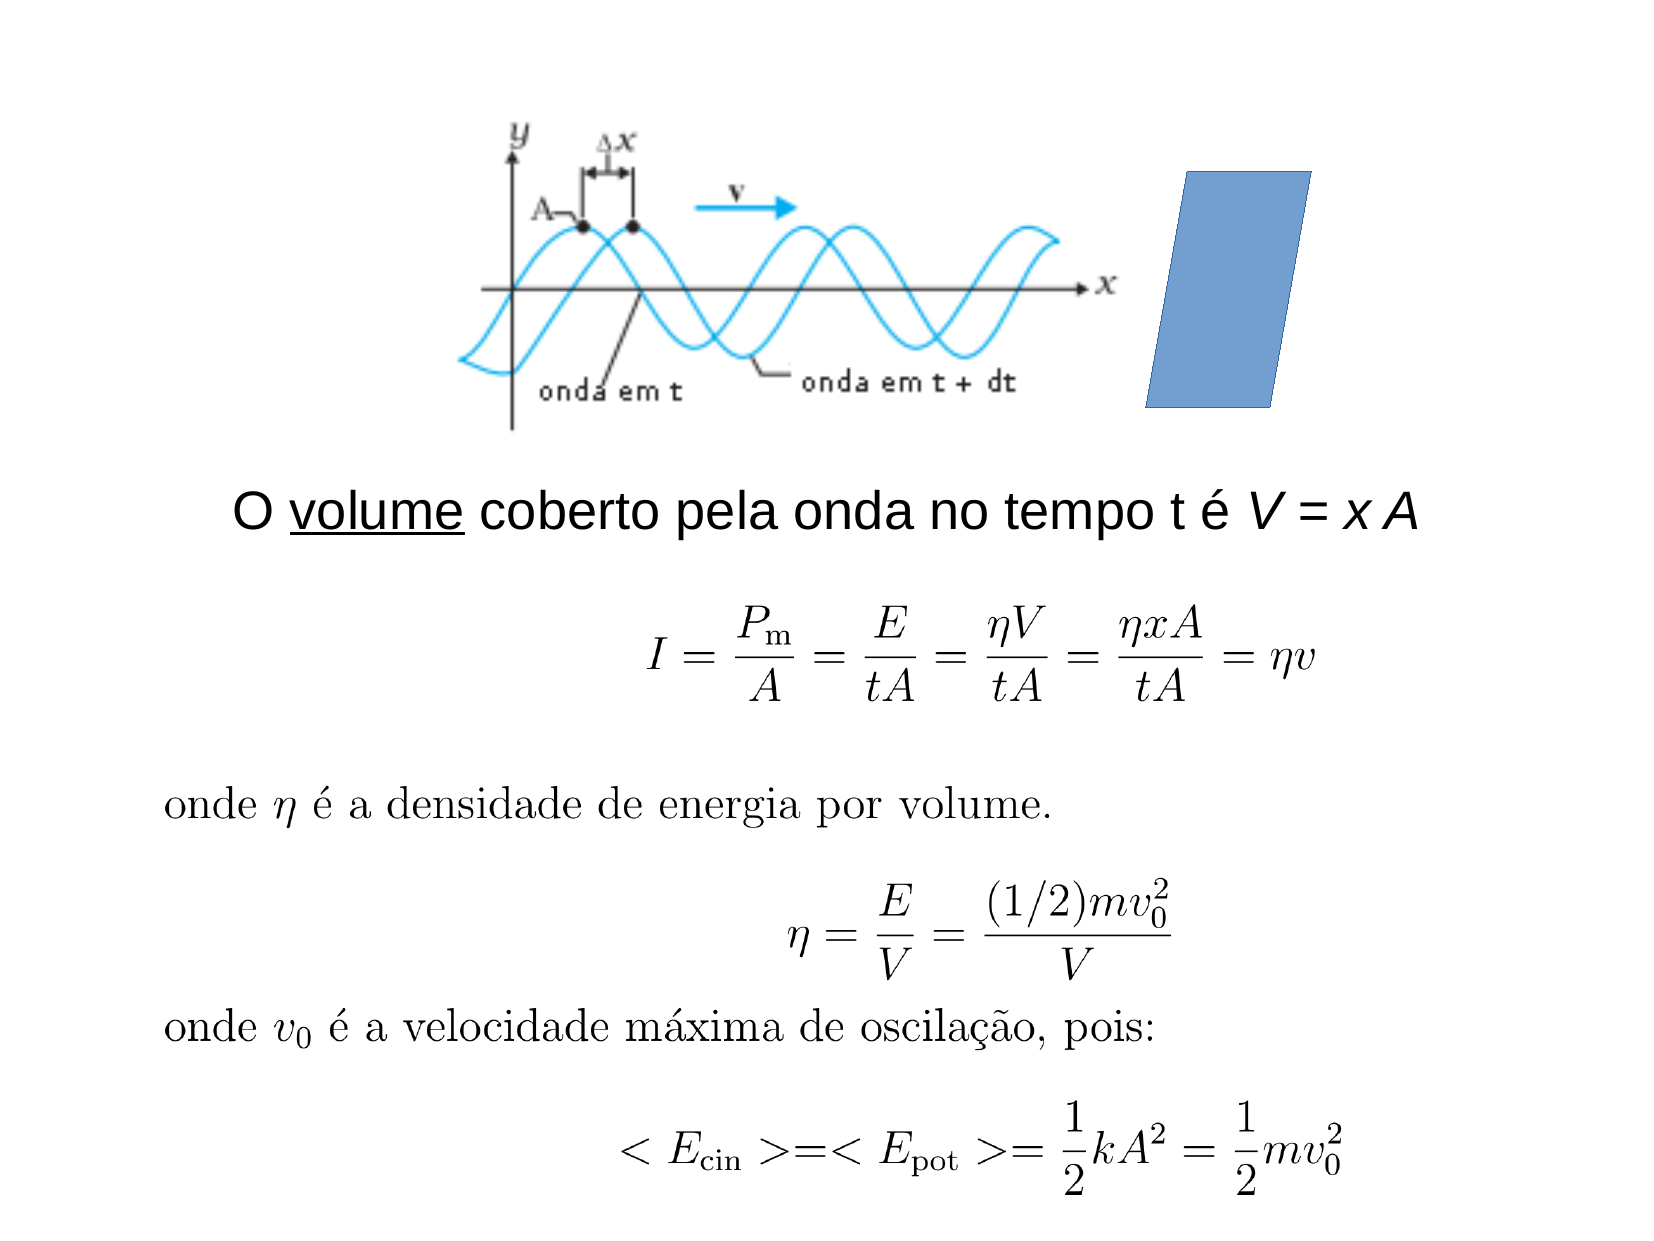

# O volume coberto pela onda no tempo t é V = x A